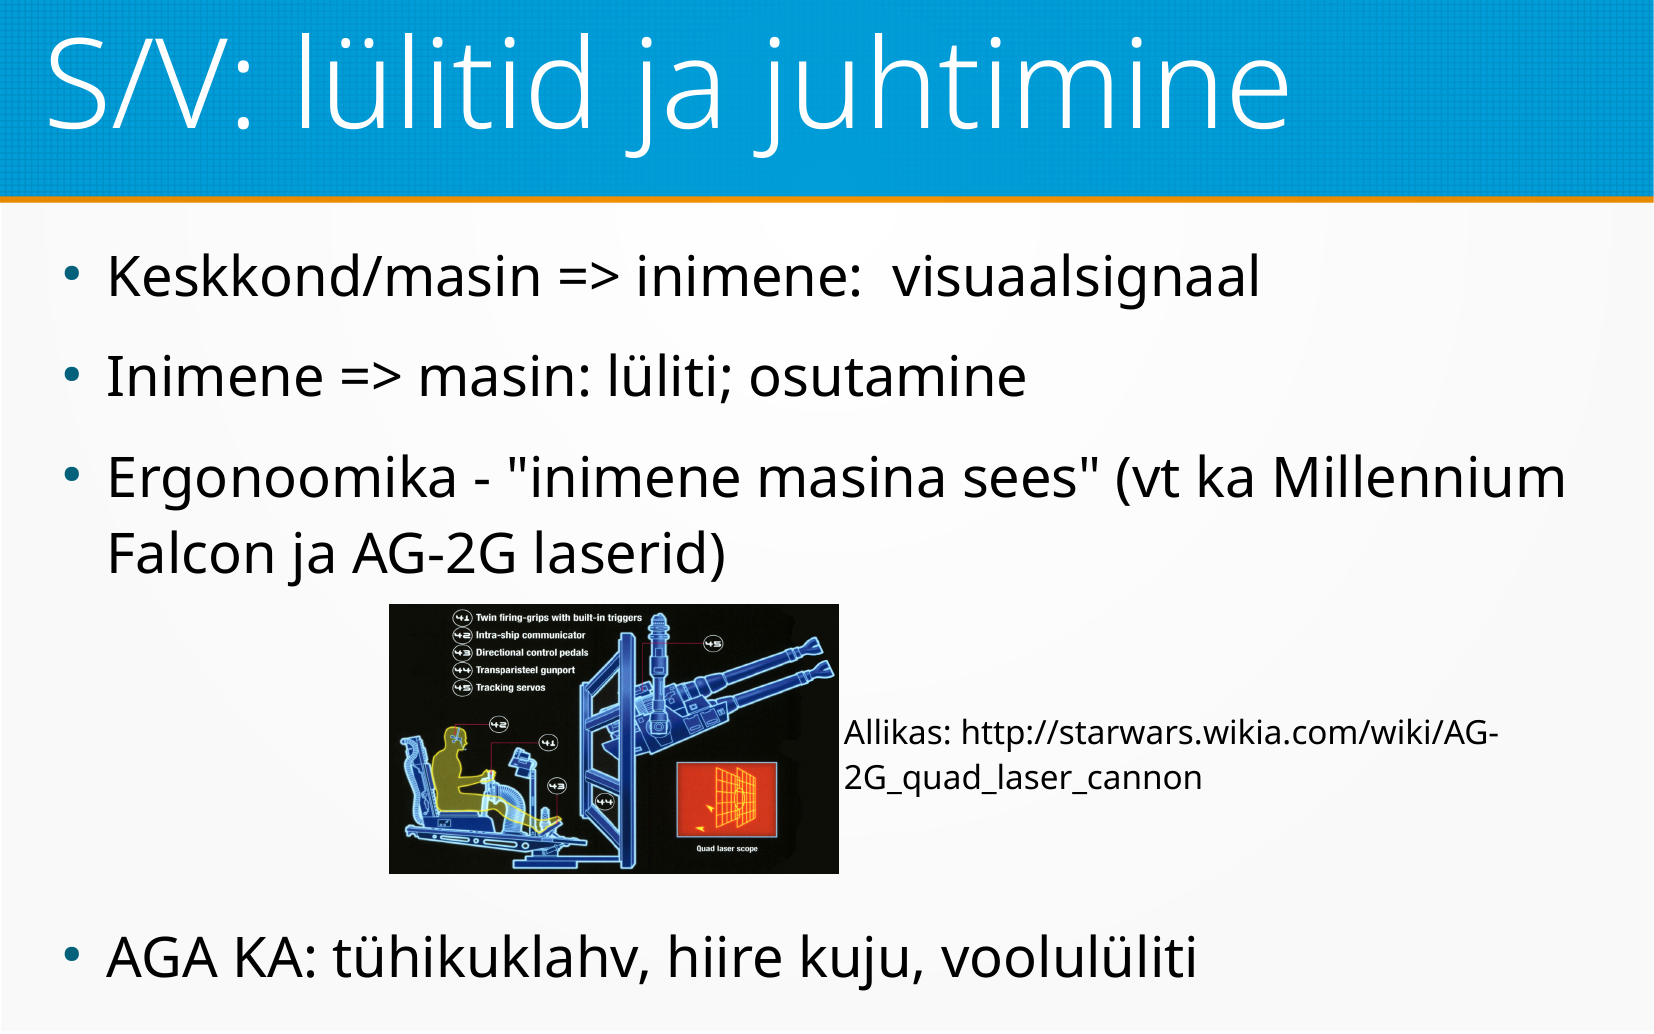

# S/V: lülitid ja juhtimine
Keskkond/masin => inimene: visuaalsignaal
Inimene => masin: lüliti; osutamine
Ergonoomika - "inimene masina sees" (vt ka Millennium Falcon ja AG-2G laserid)
AGA KA: tühikuklahv, hiire kuju, voolulüliti
Allikas: http://starwars.wikia.com/wiki/AG-2G_quad_laser_cannon